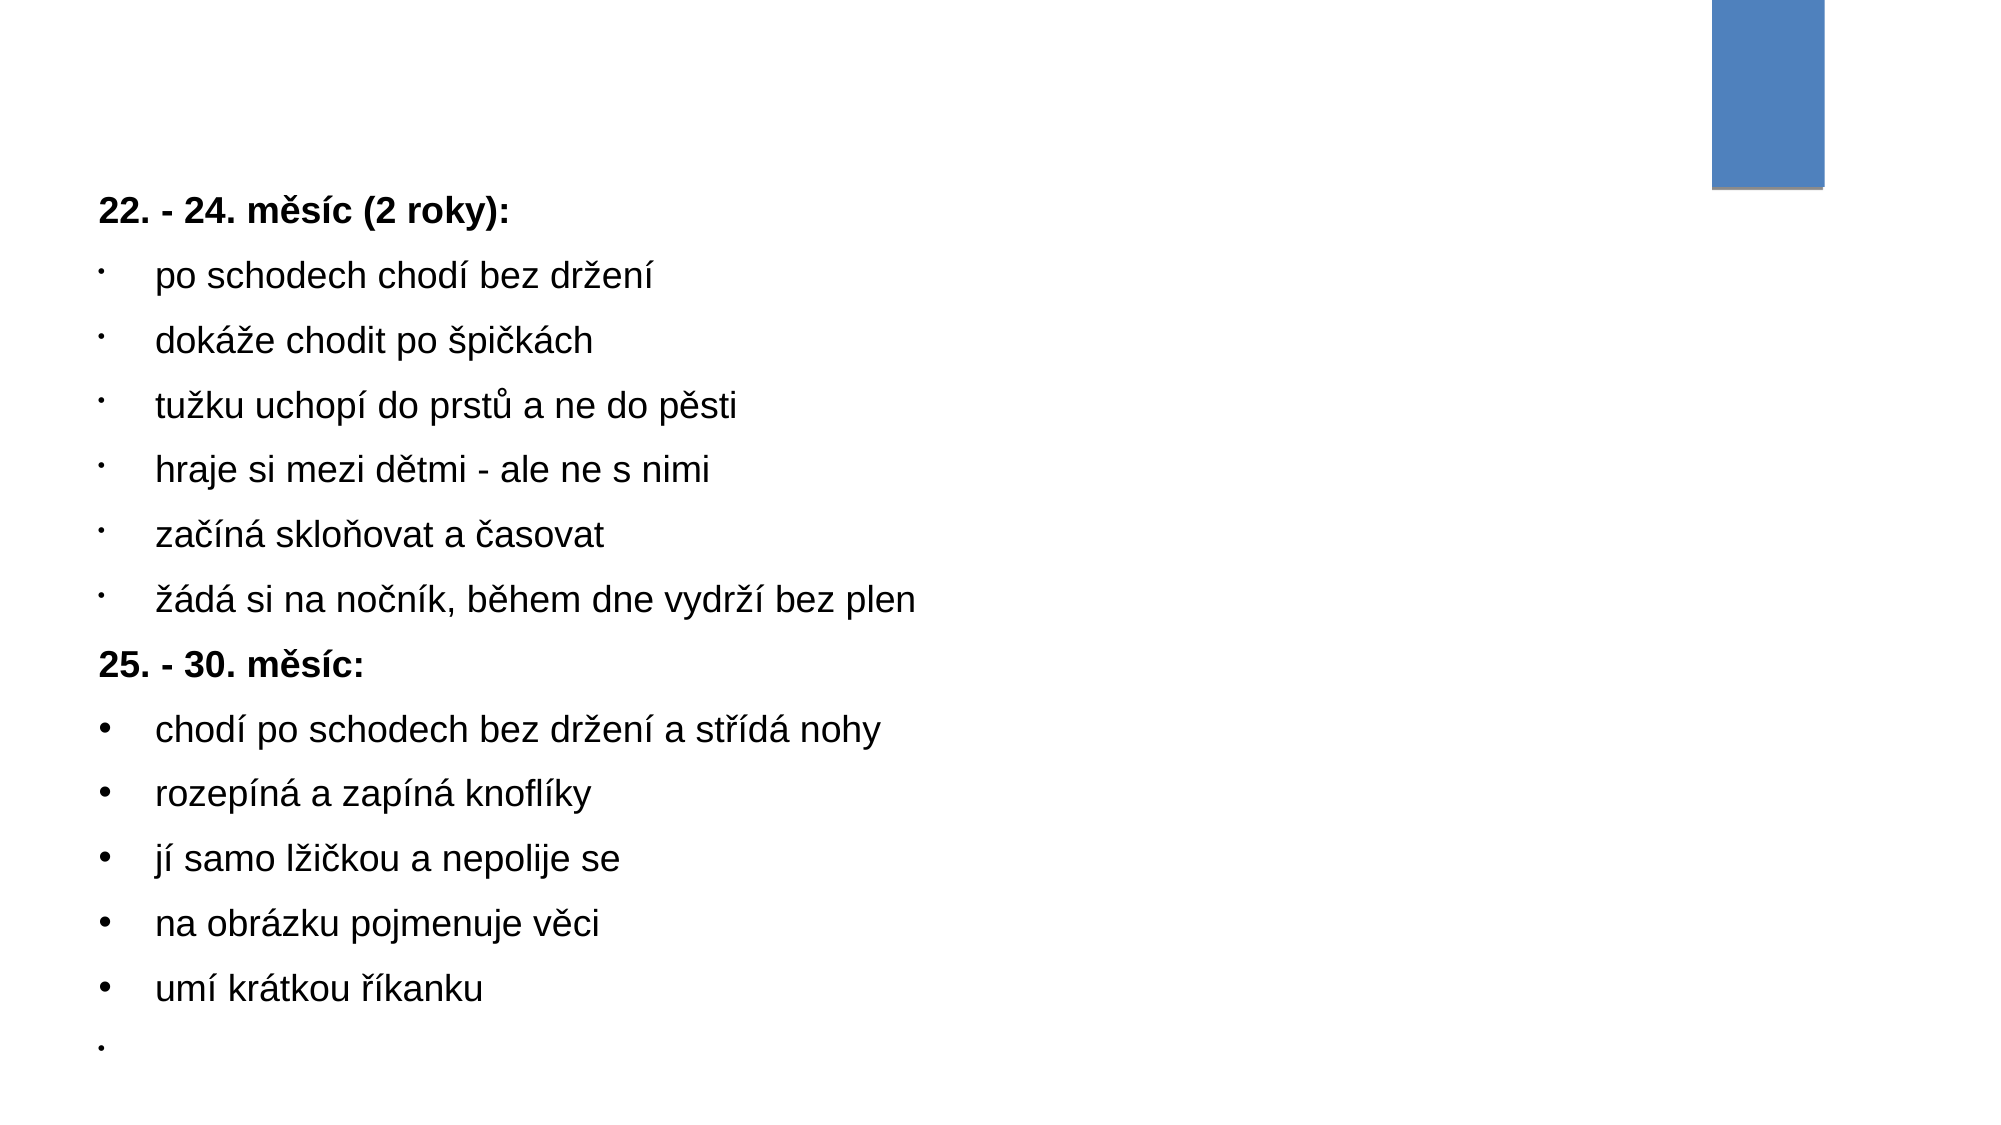

22. - 24. měsíc (2 roky):
po schodech chodí bez držení
dokáže chodit po špičkách
tužku uchopí do prstů a ne do pěsti
hraje si mezi dětmi - ale ne s nimi
začíná skloňovat a časovat
žádá si na nočník, během dne vydrží bez plen
25. - 30. měsíc:
chodí po schodech bez držení a střídá nohy
rozepíná a zapíná knoflíky
jí samo lžičkou a nepolije se
na obrázku pojmenuje věci
umí krátkou říkanku